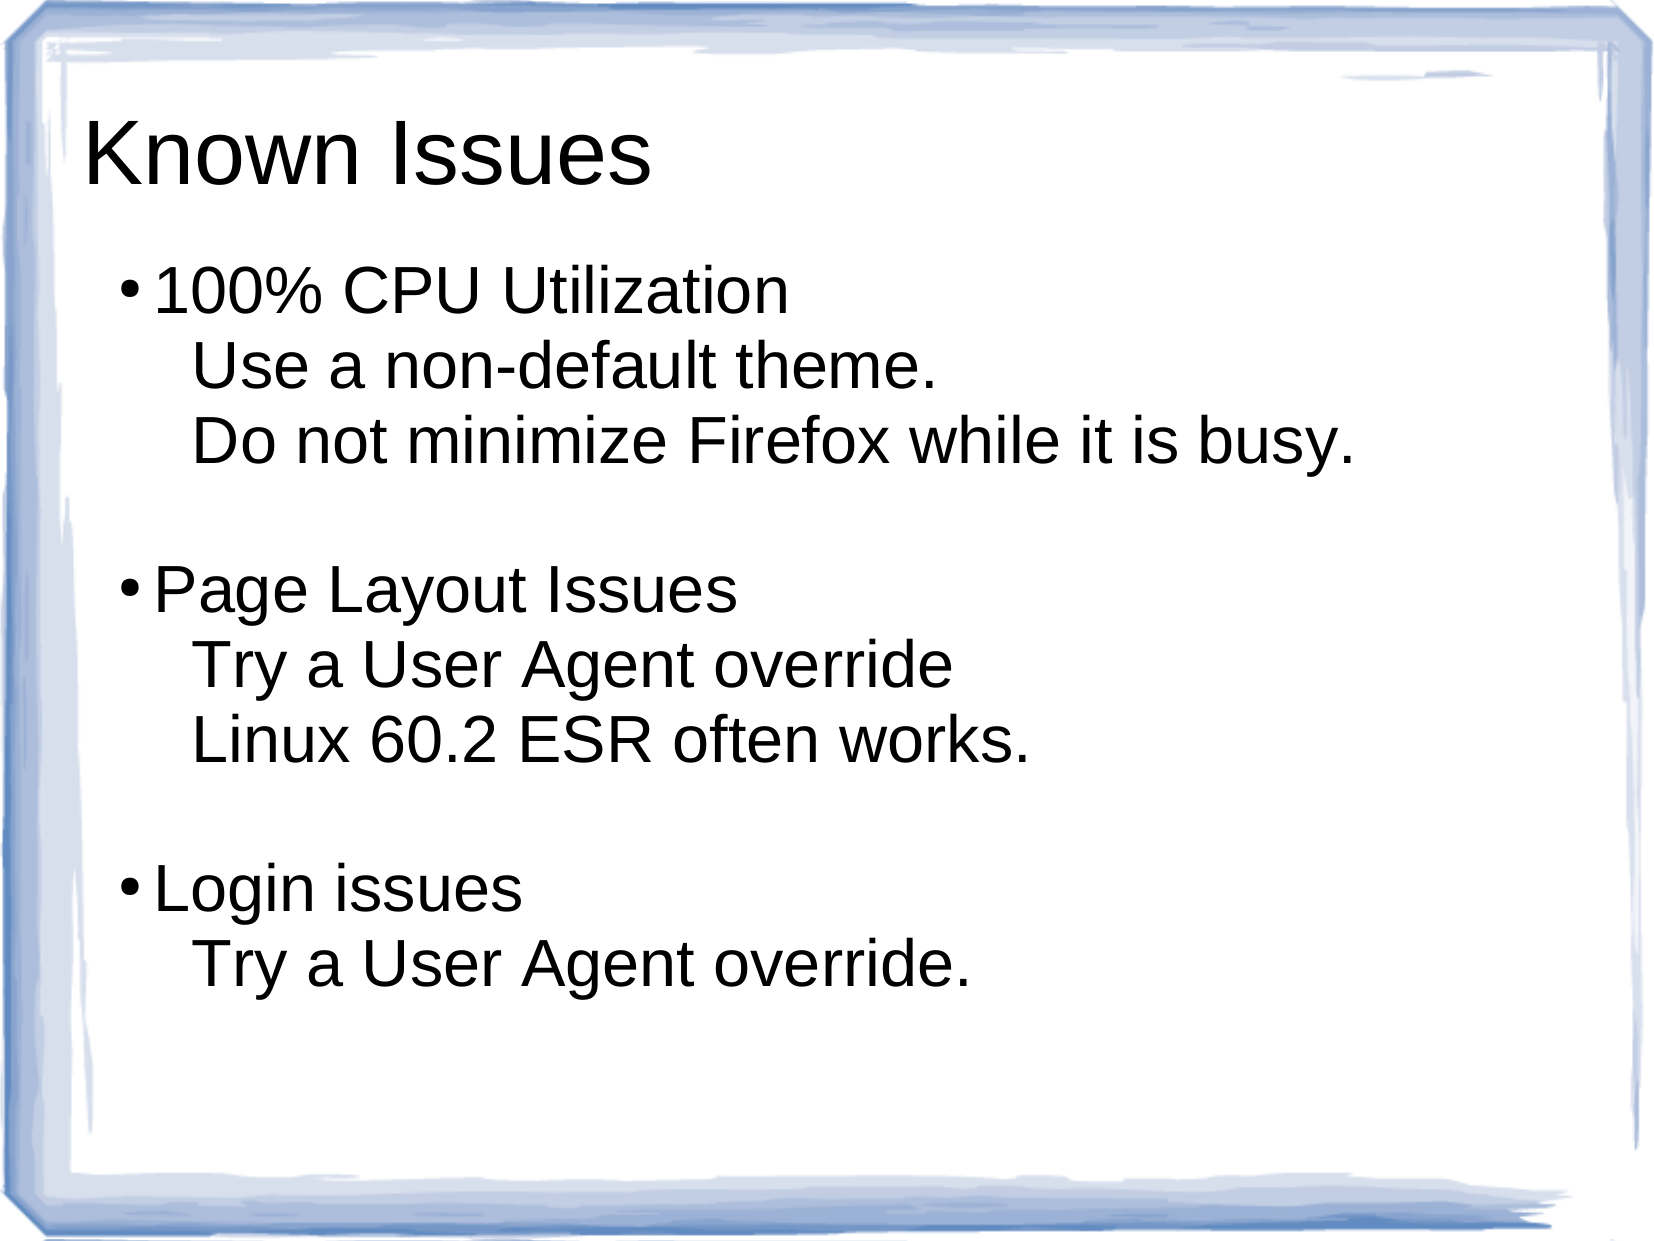

# Known Issues
100% CPU Utilization
	Use a non-default theme.
	Do not minimize Firefox while it is busy.
Page Layout Issues
	Try a User Agent override
	Linux 60.2 ESR often works.
Login issues
	Try a User Agent override.